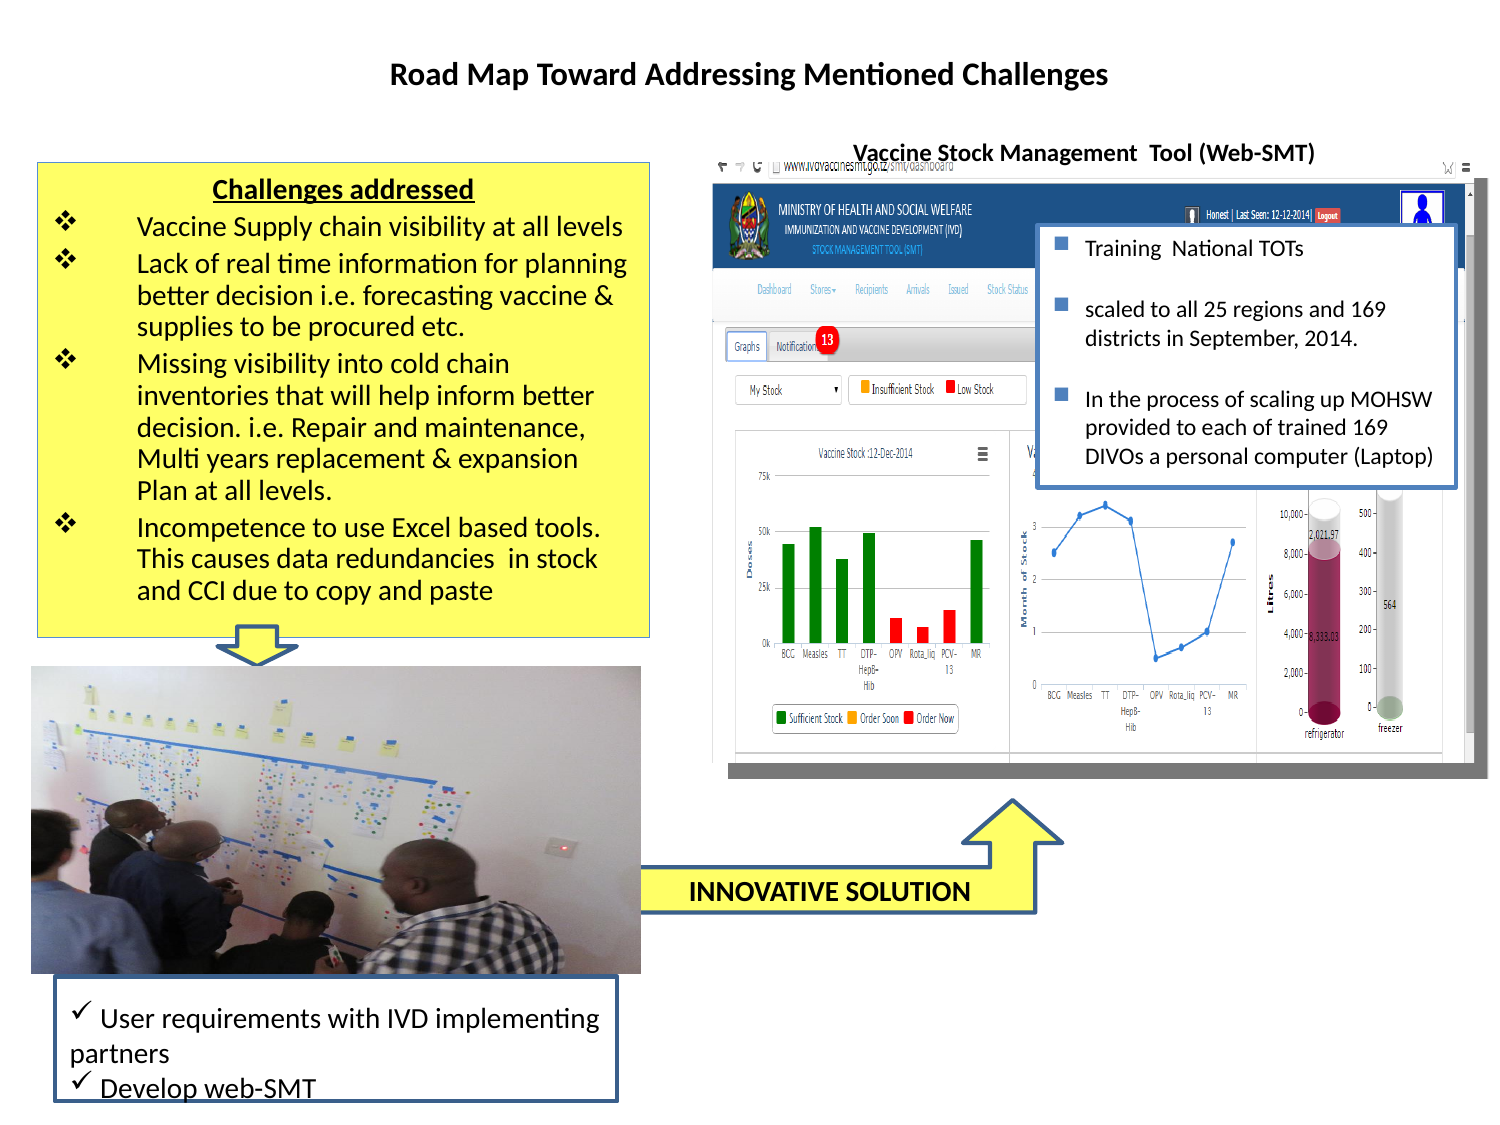

# Road Map Toward Addressing Mentioned Challenges
Vaccine Stock Management Tool (Web-SMT)
Challenges addressed
Vaccine Supply chain visibility at all levels
Lack of real time information for planning better decision i.e. forecasting vaccine & supplies to be procured etc.
Missing visibility into cold chain inventories that will help inform better decision. i.e. Repair and maintenance, Multi years replacement & expansion Plan at all levels.
Incompetence to use Excel based tools. This causes data redundancies in stock and CCI due to copy and paste
Training National TOTs
scaled to all 25 regions and 169 districts in September, 2014.
In the process of scaling up MOHSW provided to each of trained 169 DIVOs a personal computer (Laptop)
INNOVATIVE SOLUTION
 User requirements with IVD implementing
partners
 Develop web-SMT